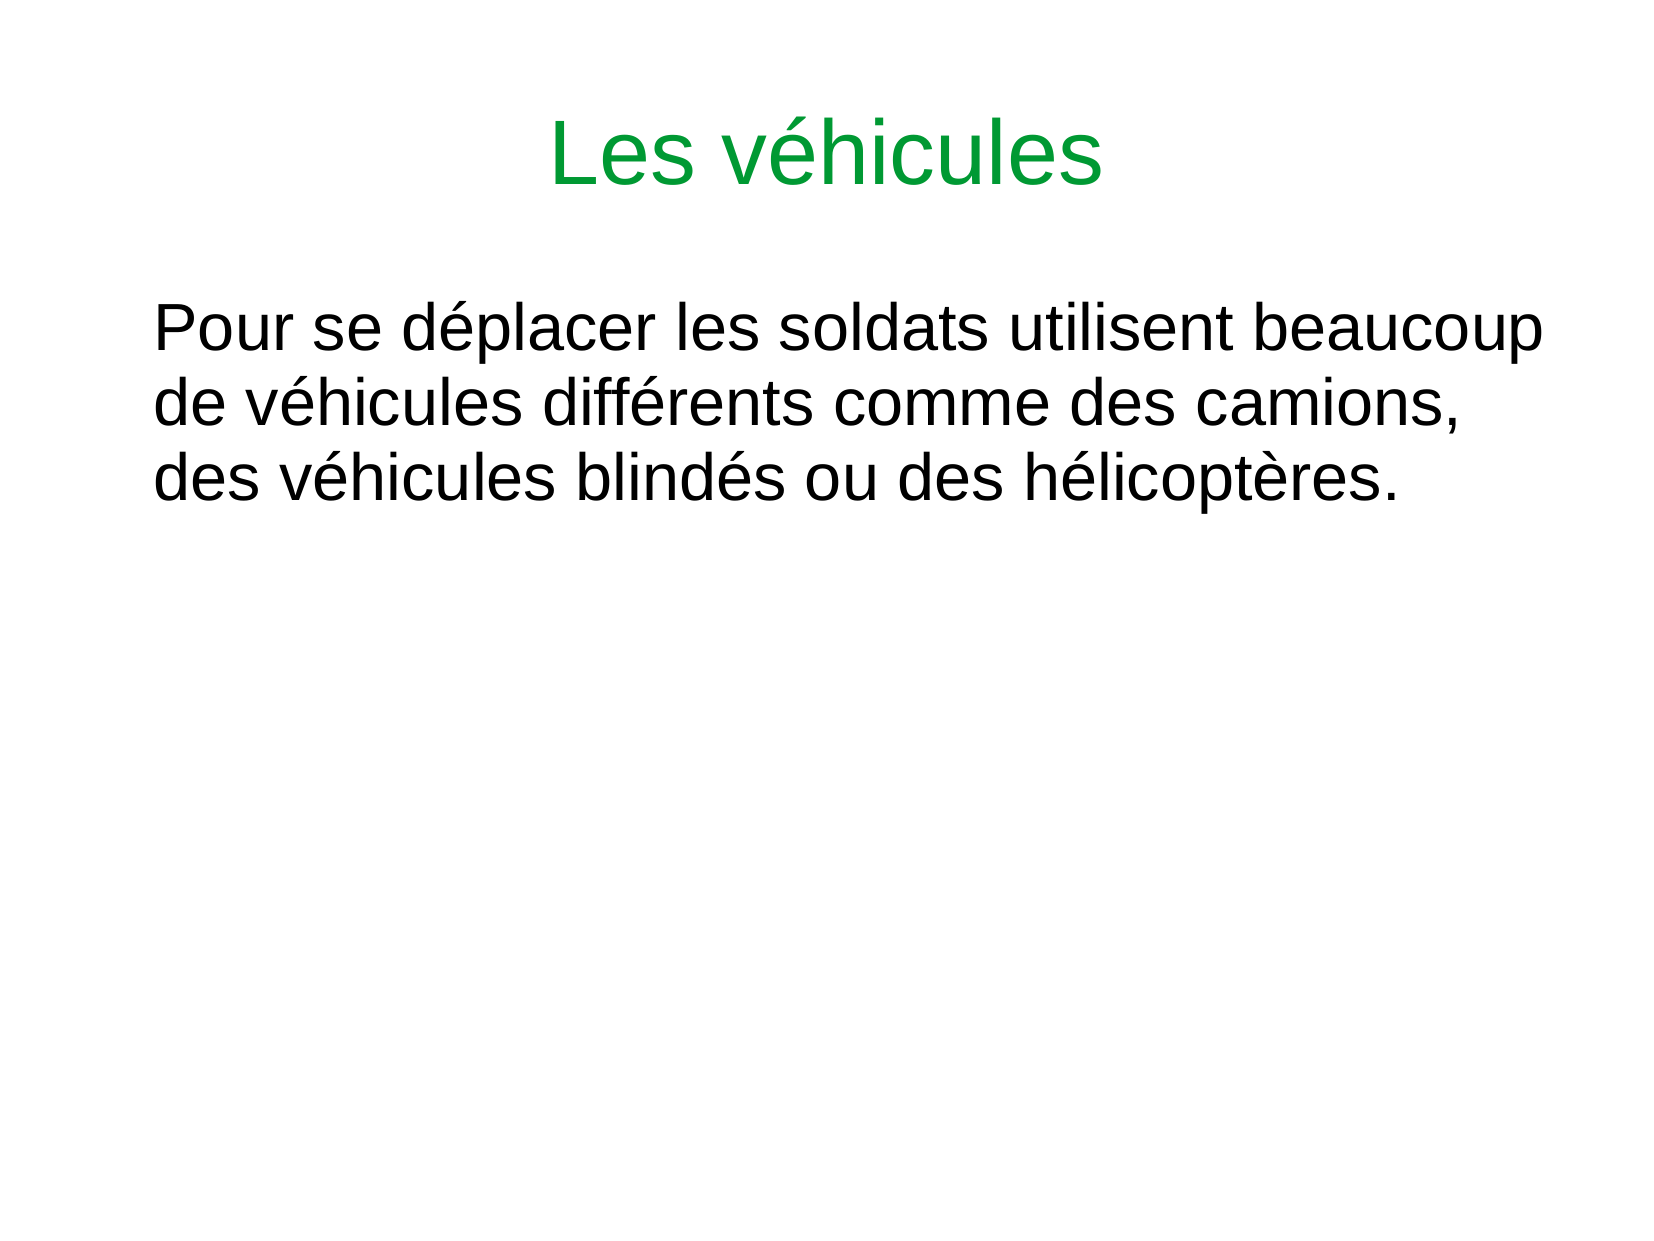

# Les véhicules
Pour se déplacer les soldats utilisent beaucoup de véhicules différents comme des camions, des véhicules blindés ou des hélicoptères.